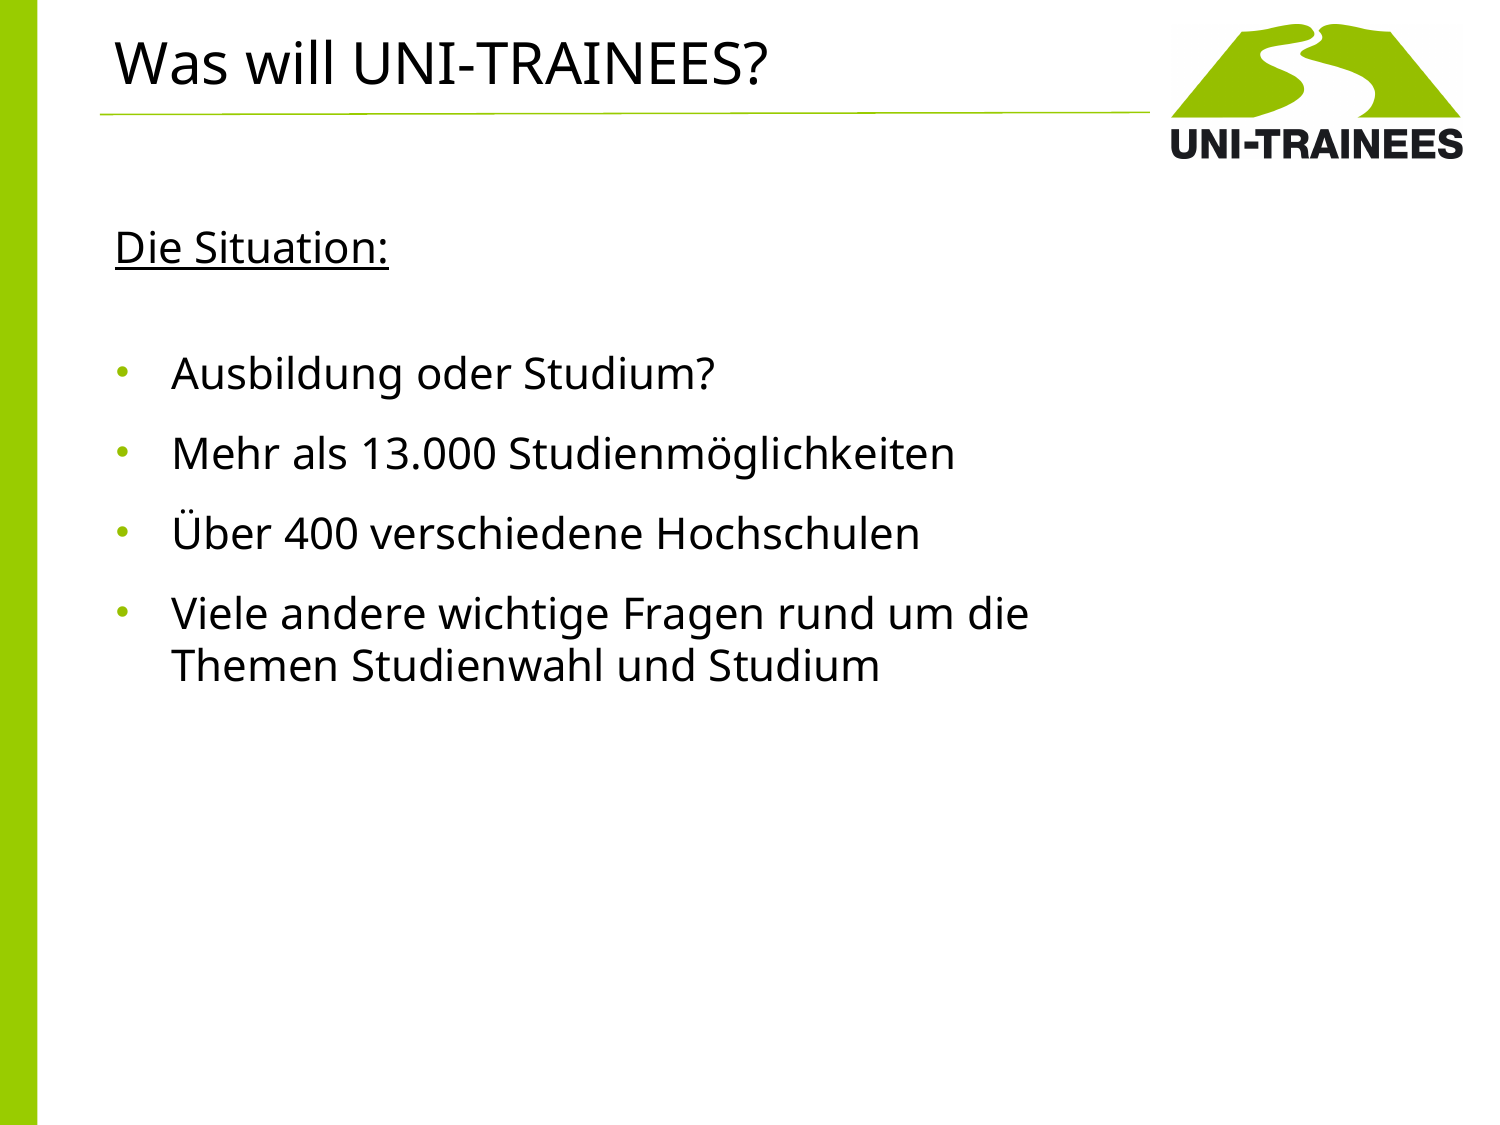

Was will UNI-TRAINEES?
# Die Situation:
Ausbildung oder Studium?
Mehr als 13.000 Studienmöglichkeiten
Über 400 verschiedene Hochschulen
Viele andere wichtige Fragen rund um die
Themen Studienwahl und Studium